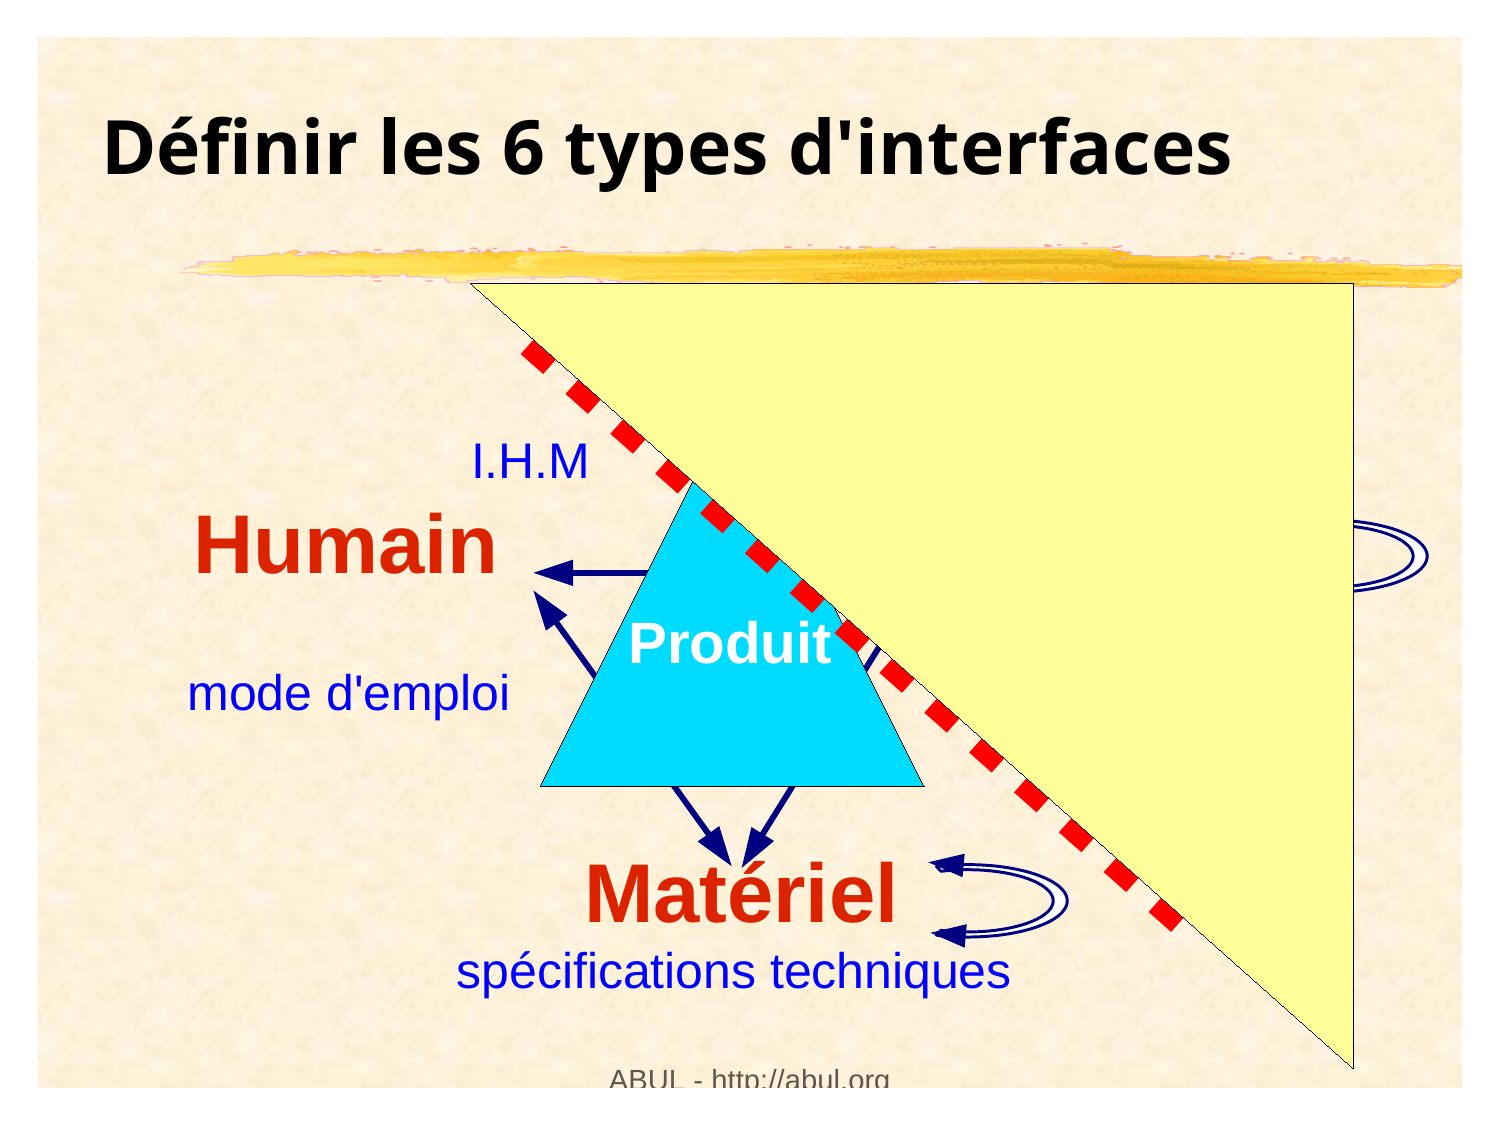

# Définir les 6 types d'interfaces
Données
Formats
I.H.M
Logiciel
Humain
Produit
A.P.I
mode d'emploi
Matériel
spécifications techniques